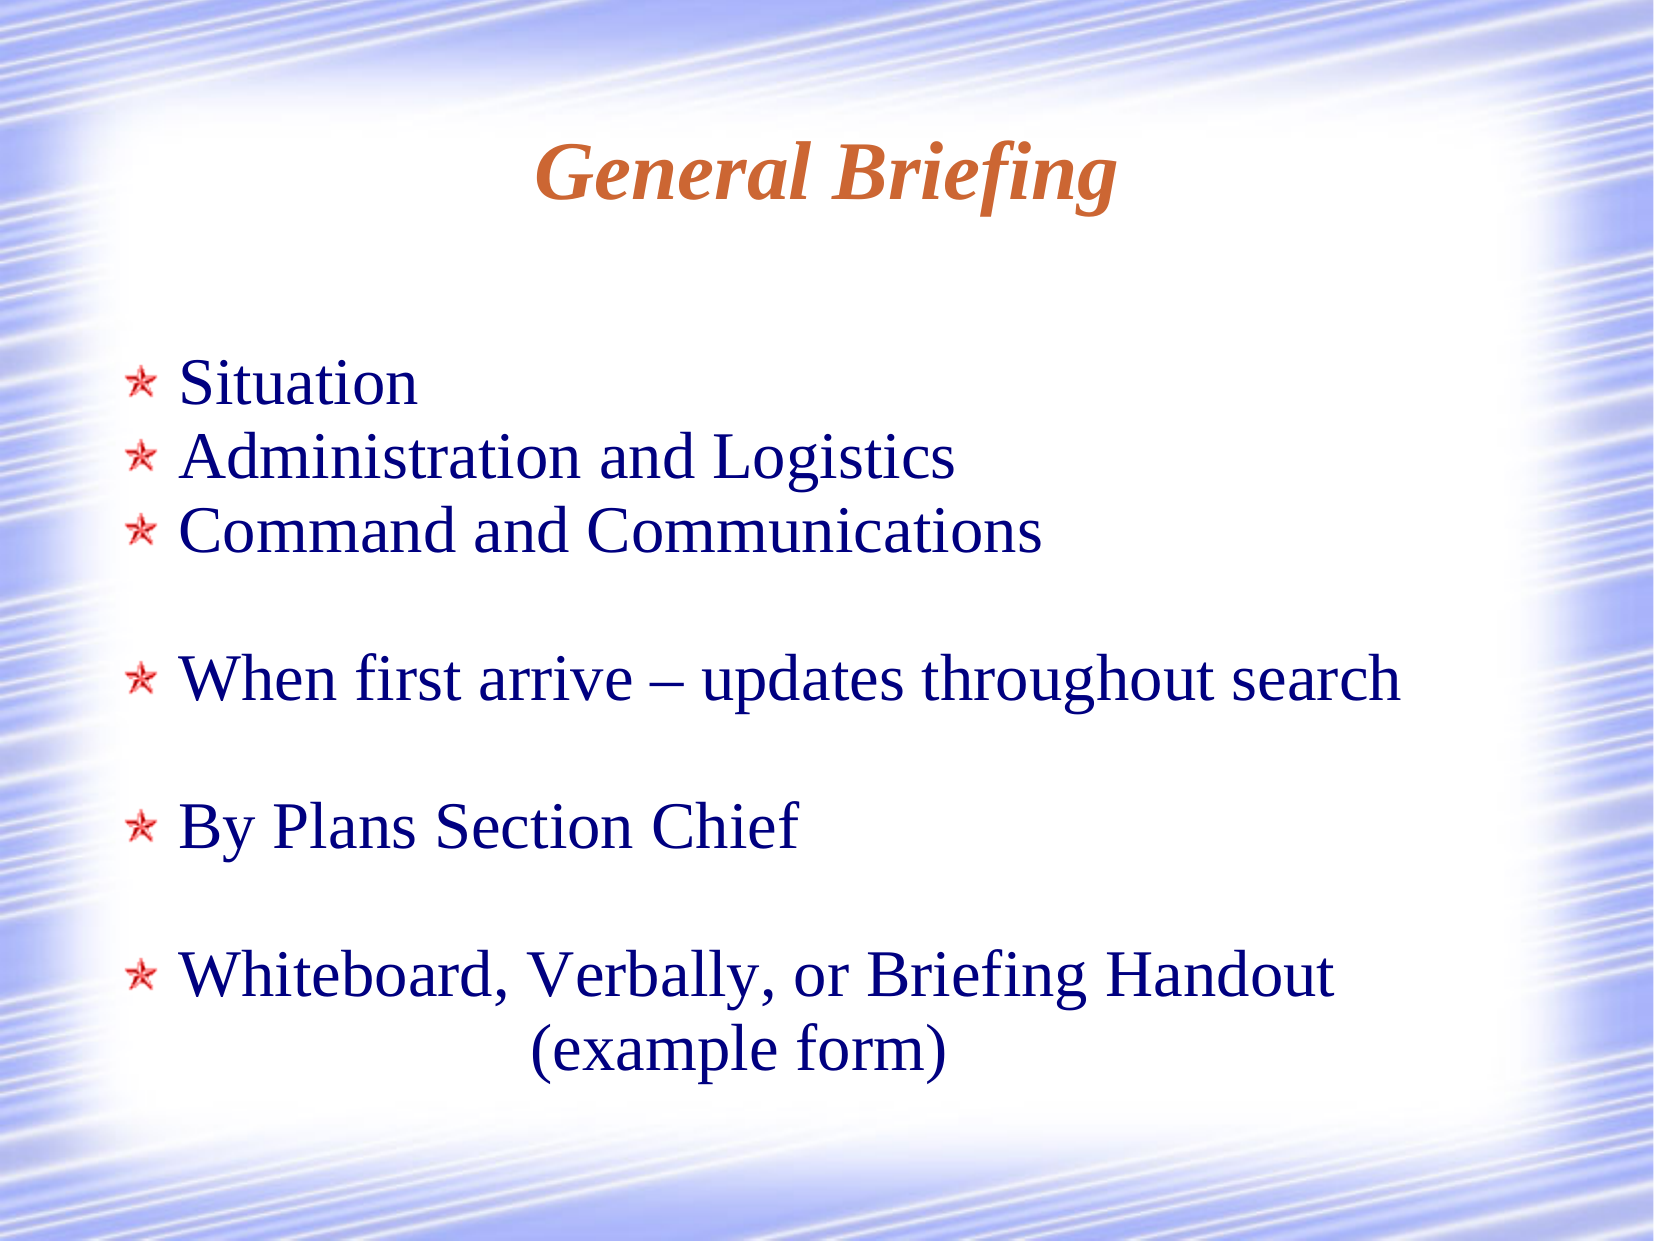

# General Briefing
 Situation
 Administration and Logistics
 Command and Communications
 When first arrive – updates throughout search
 By Plans Section Chief
 Whiteboard, Verbally, or Briefing Handout
 (example form)